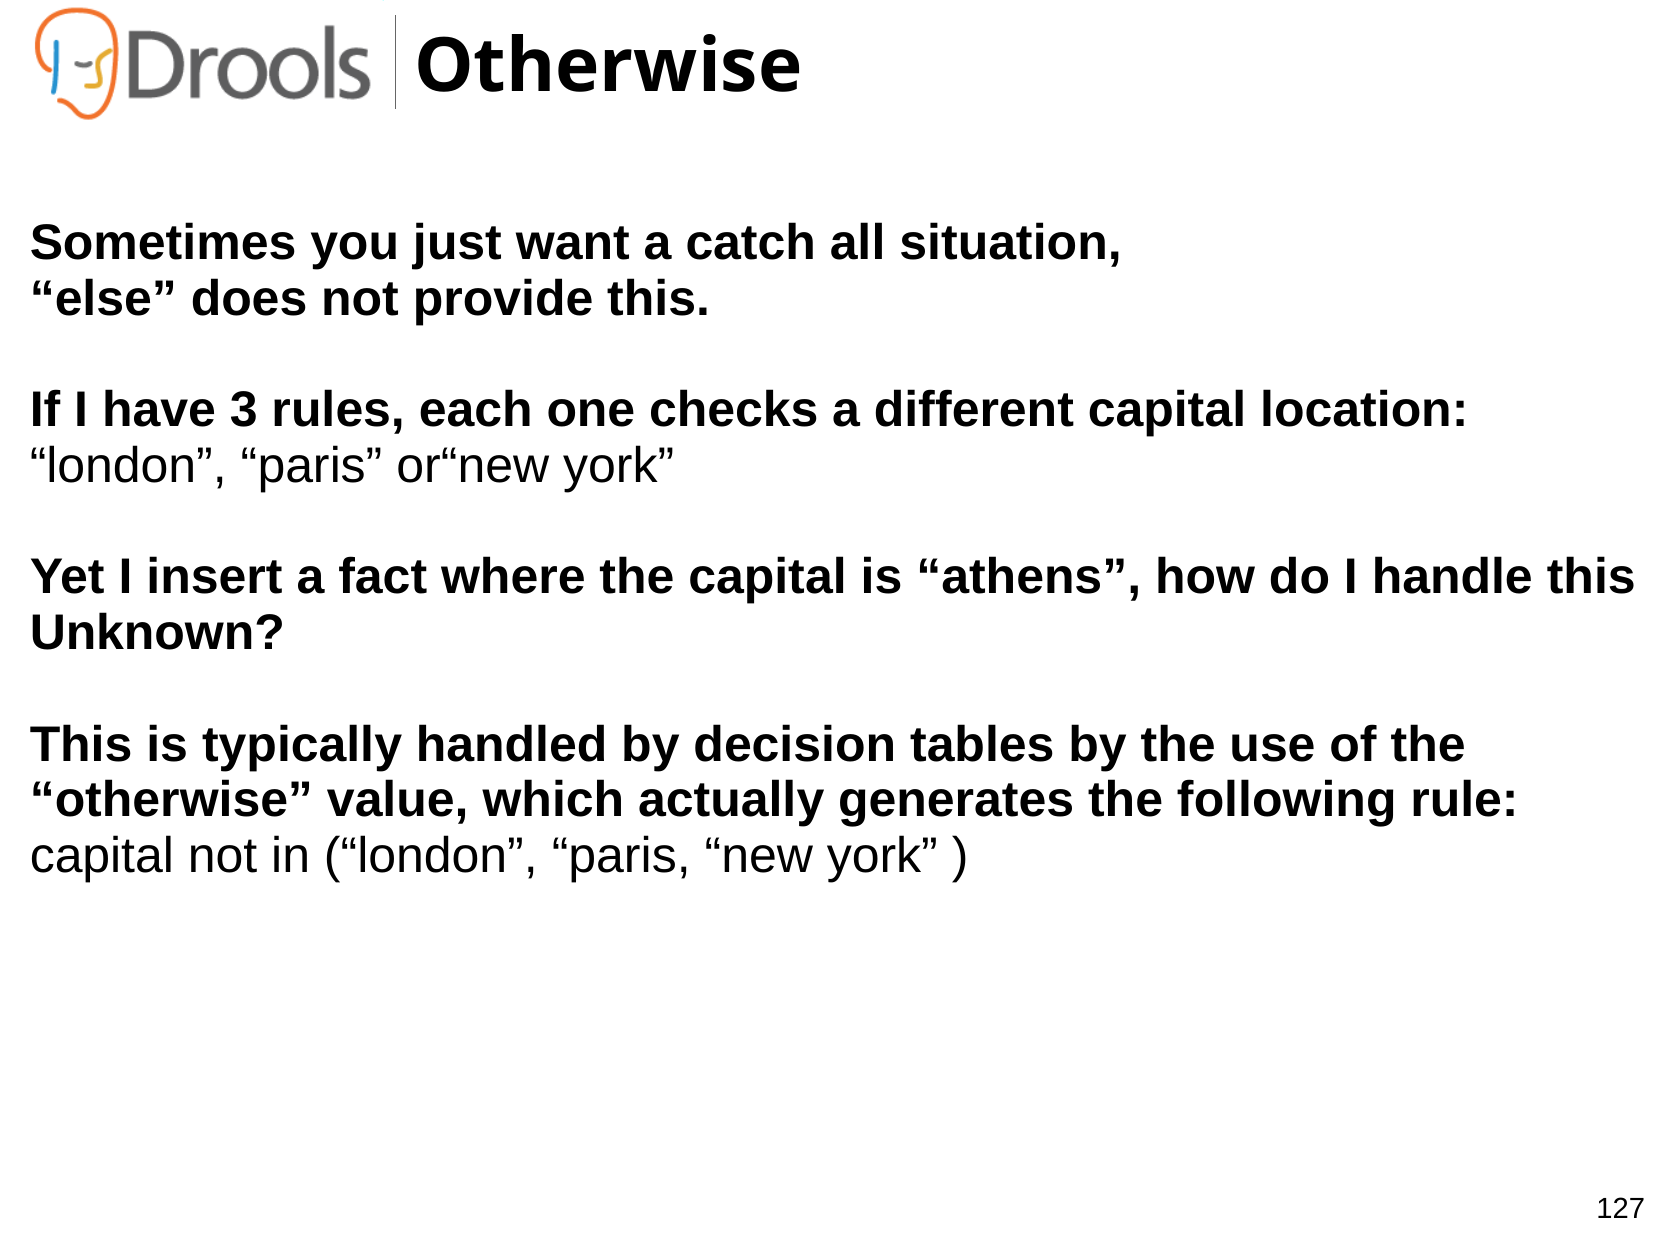

# Otherwise
Sometimes you just want a catch all situation,
“else” does not provide this.
If I have 3 rules, each one checks a different capital location:
“london”, “paris” or“new york”
Yet I insert a fact where the capital is “athens”, how do I handle this
Unknown?
This is typically handled by decision tables by the use of the
“otherwise” value, which actually generates the following rule:
capital not in (“london”, “paris, “new york” )